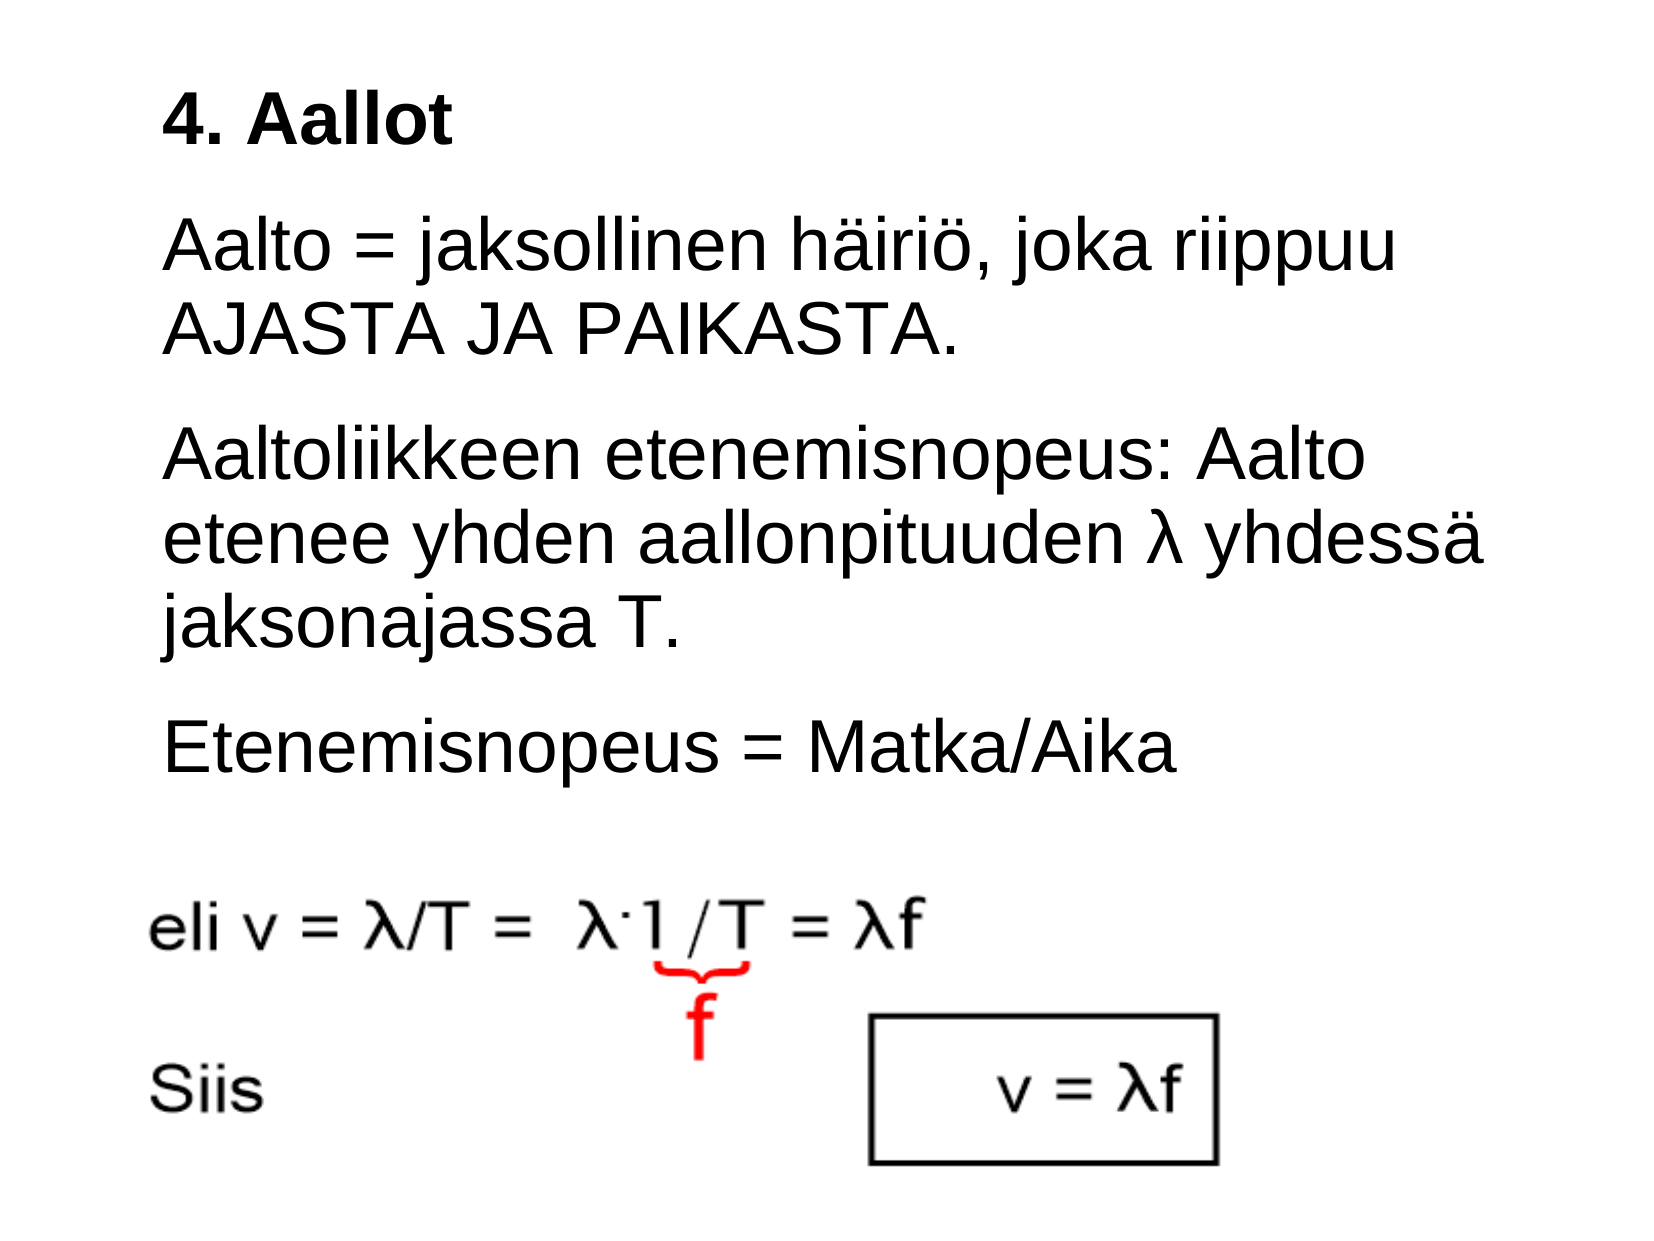

4. Aallot
Aalto = jaksollinen häiriö, joka riippuu AJASTA JA PAIKASTA.
Aaltoliikkeen etenemisnopeus: Aalto etenee yhden aallonpituuden λ yhdessä jaksonajassa T.
Etenemisnopeus = Matka/Aika